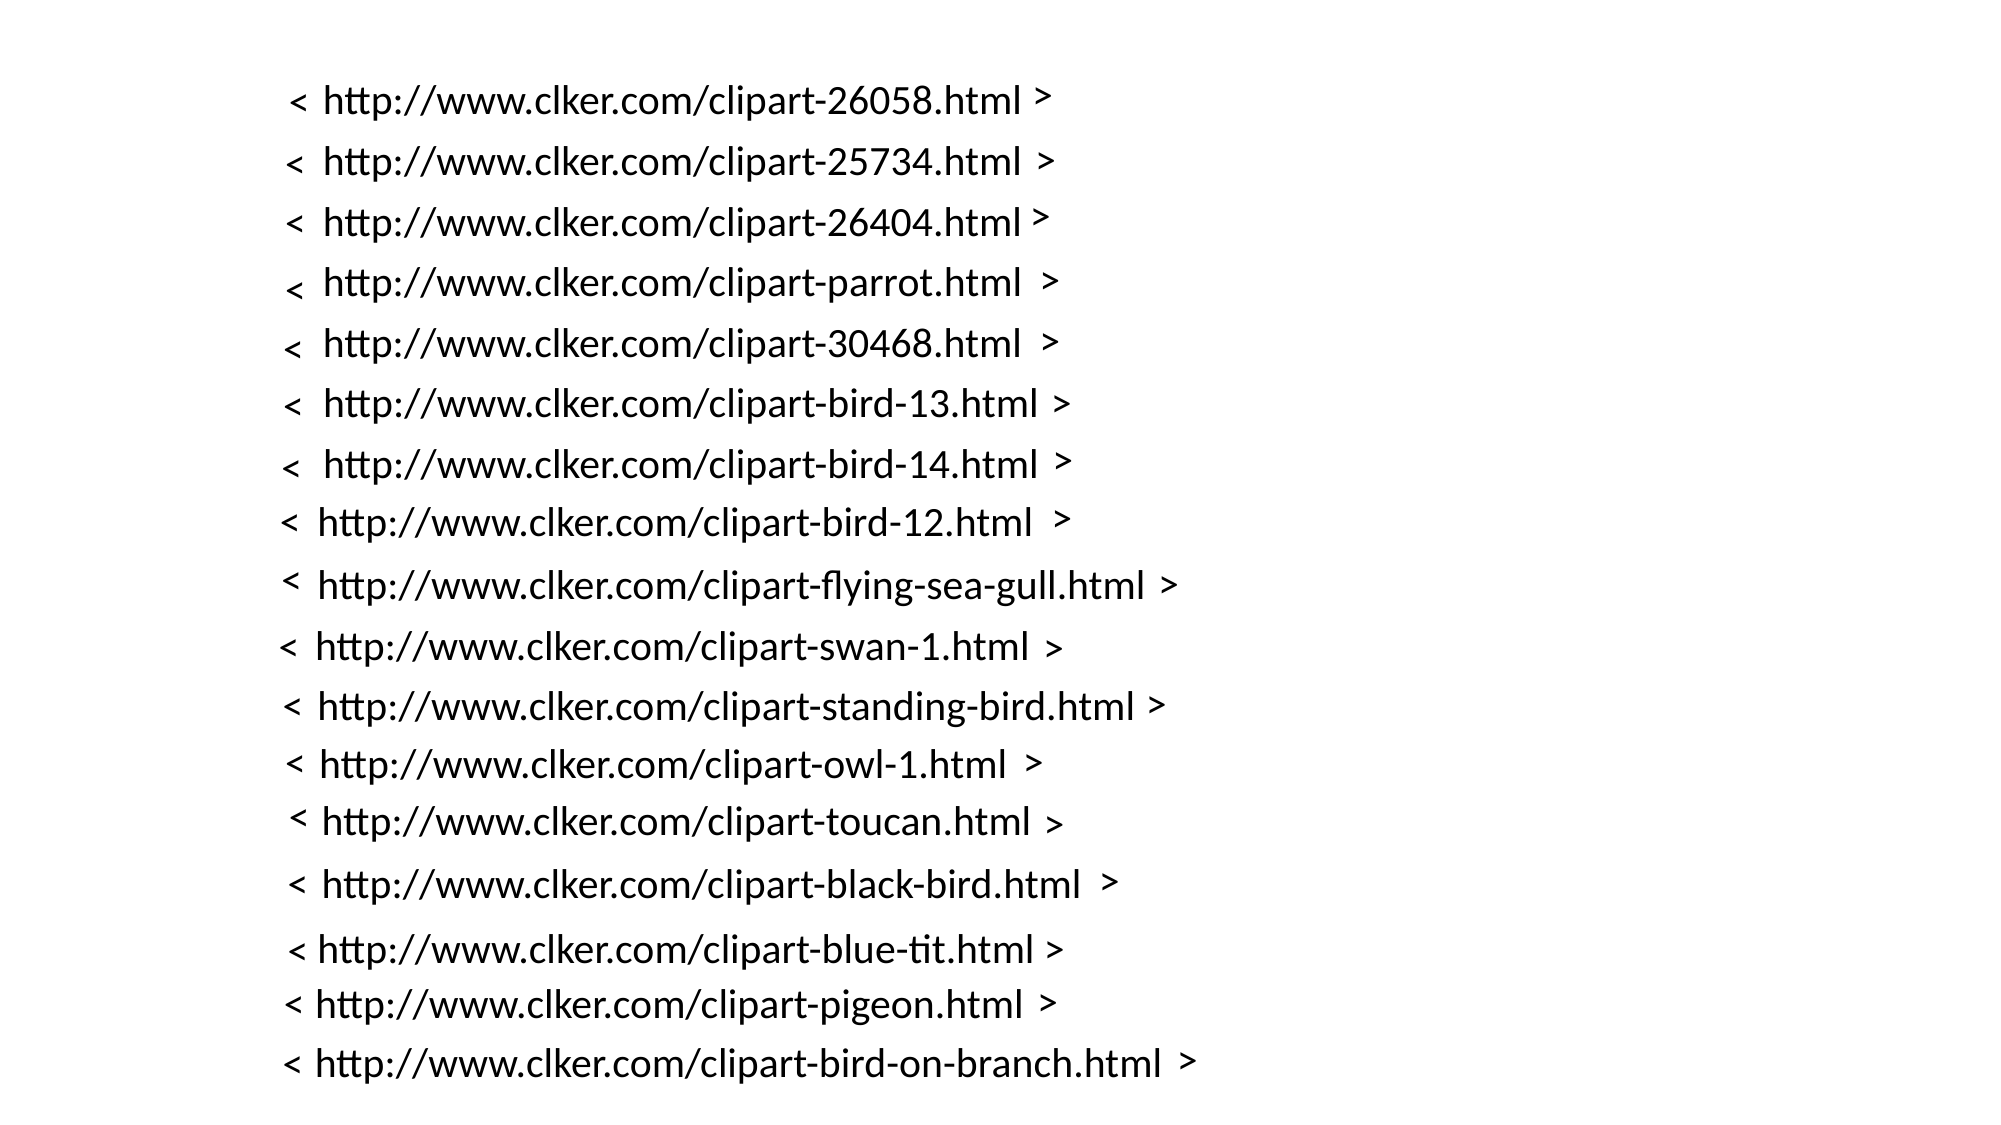

>
http://www.clker.com/clipart-26058.html
<
>
http://www.clker.com/clipart-25734.html
<
>
http://www.clker.com/clipart-26404.html
<
>
http://www.clker.com/clipart-parrot.html
<
>
http://www.clker.com/clipart-30468.html
<
>
http://www.clker.com/clipart-bird-13.html
<
>
http://www.clker.com/clipart-bird-14.html
<
>
http://www.clker.com/clipart-bird-12.html
<
<
>
http://www.clker.com/clipart-flying-sea-gull.html
http://www.clker.com/clipart-swan-1.html
<
>
>
<
http://www.clker.com/clipart-standing-bird.html
>
<
http://www.clker.com/clipart-owl-1.html
<
http://www.clker.com/clipart-toucan.html
>
>
<
http://www.clker.com/clipart-black-bird.html
http://www.clker.com/clipart-blue-tit.html
>
<
>
<
http://www.clker.com/clipart-pigeon.html
>
http://www.clker.com/clipart-bird-on-branch.html
<